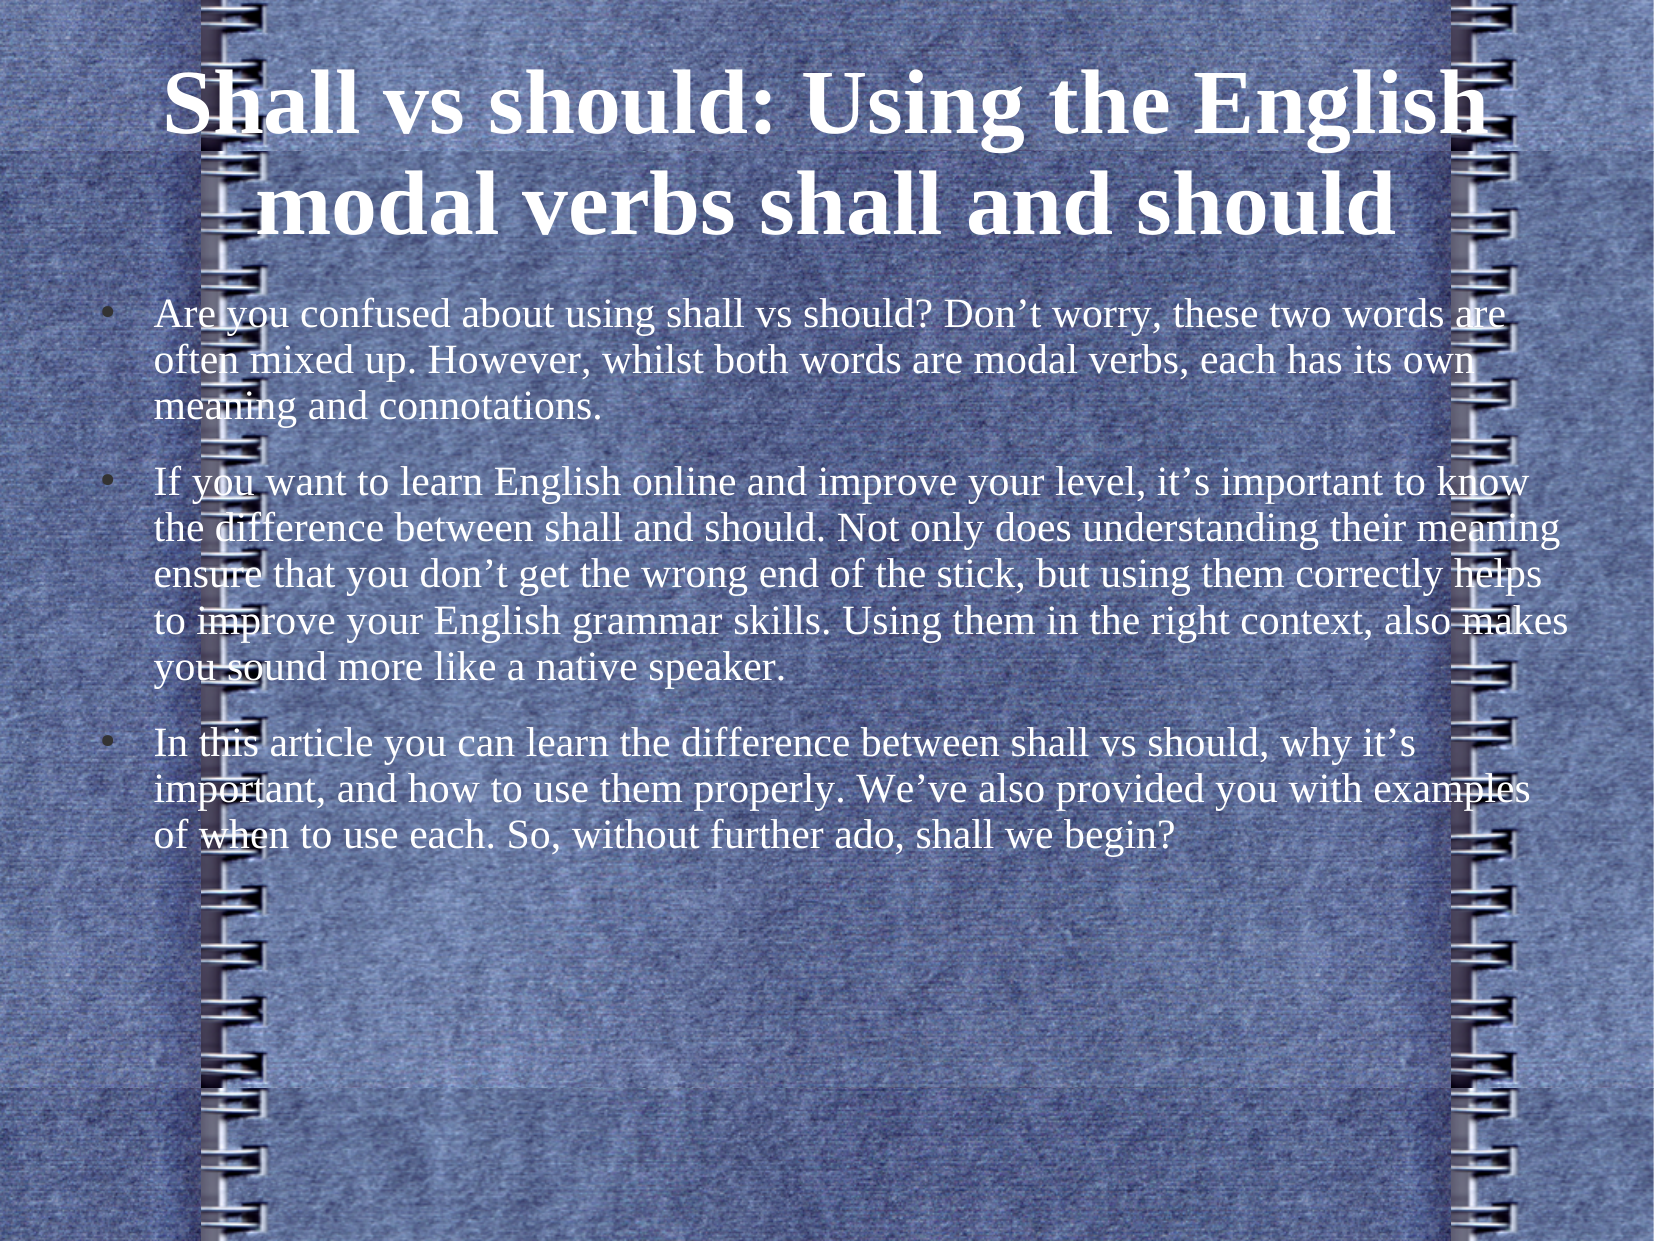

# Shall vs should: Using the English modal verbs shall and should
Are you confused about using shall vs should? Don’t worry, these two words are often mixed up. However, whilst both words are modal verbs, each has its own meaning and connotations.
If you want to learn English online and improve your level, it’s important to know the difference between shall and should. Not only does understanding their meaning ensure that you don’t get the wrong end of the stick, but using them correctly helps to improve your English grammar skills. Using them in the right context, also makes you sound more like a native speaker.
In this article you can learn the difference between shall vs should, why it’s important, and how to use them properly. We’ve also provided you with examples of when to use each. So, without further ado, shall we begin?